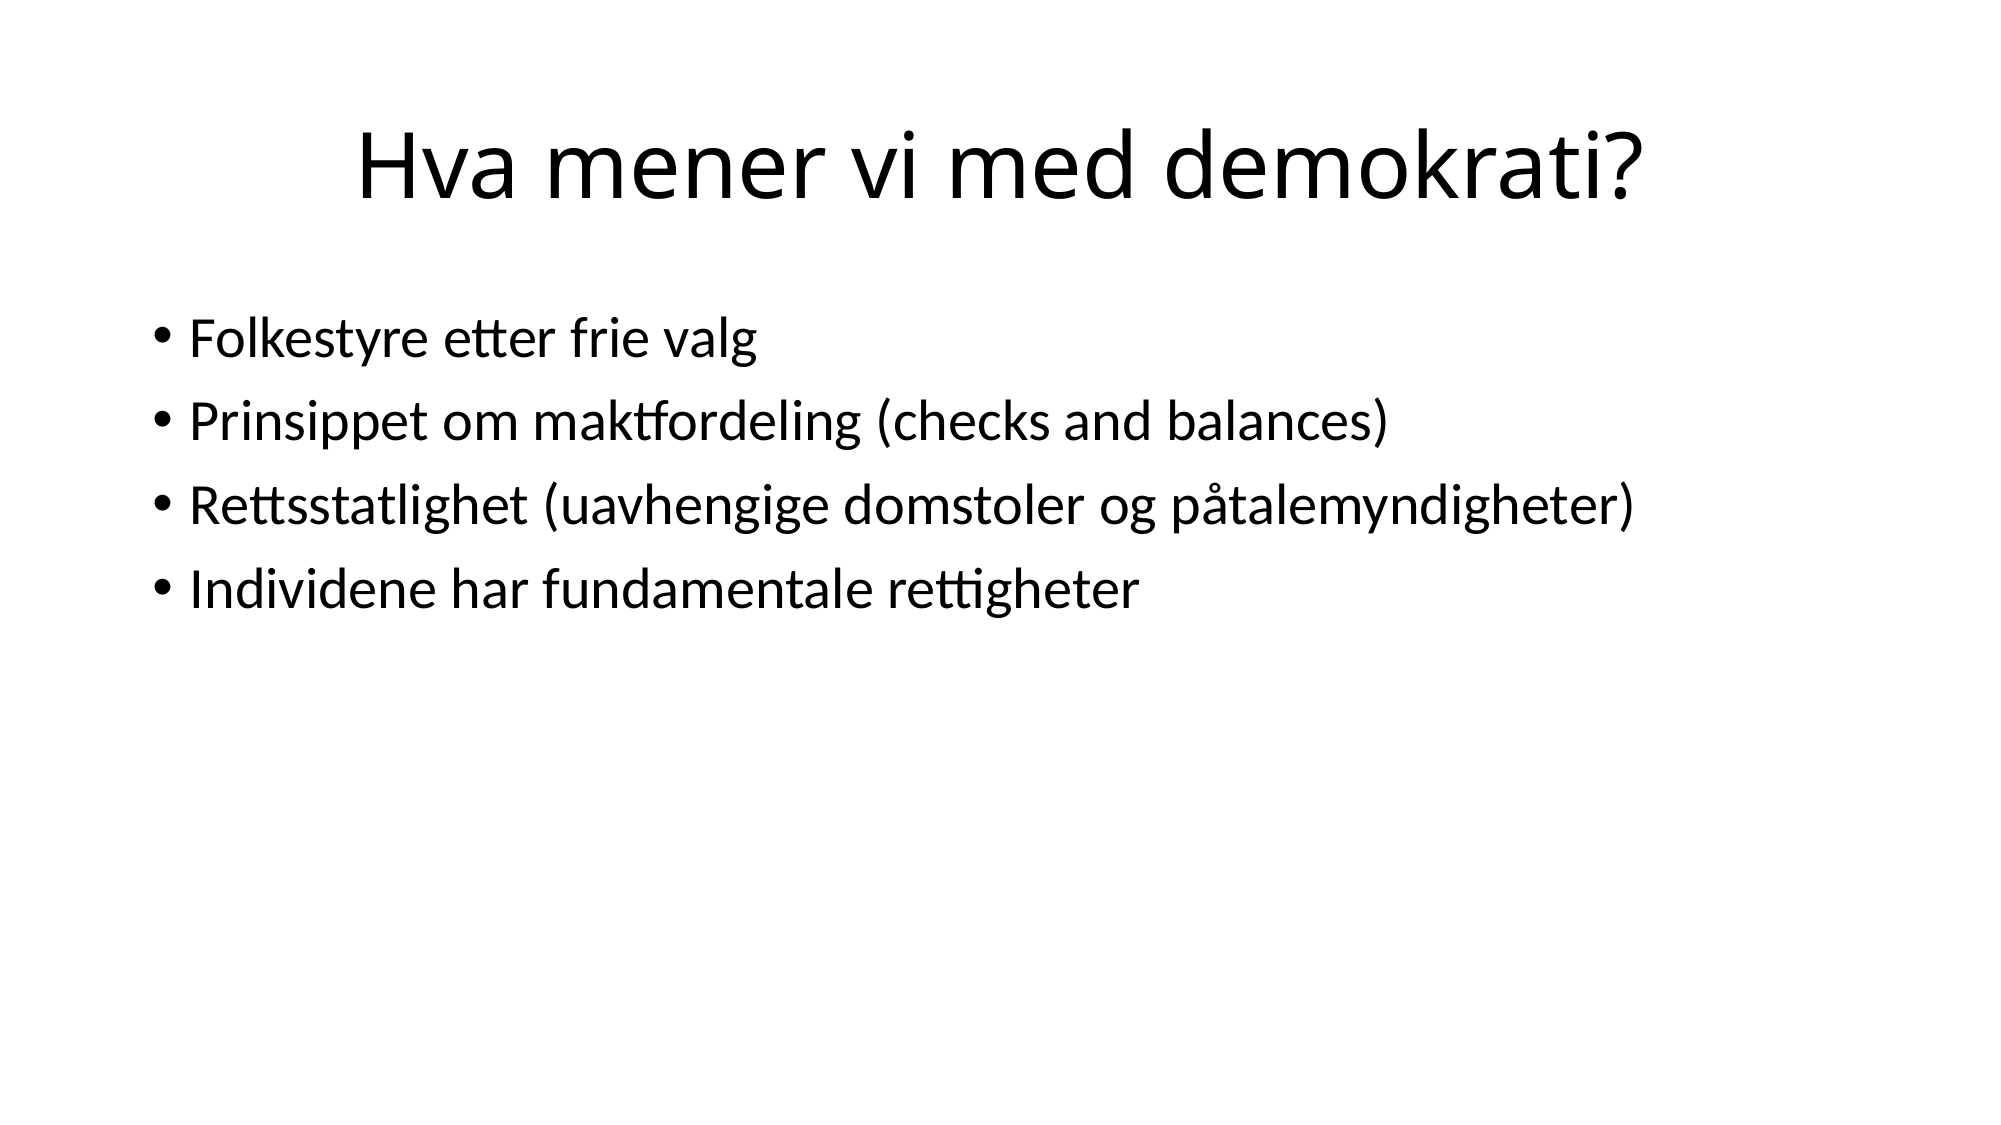

# Hva mener vi med demokrati?
Folkestyre etter frie valg
Prinsippet om maktfordeling (checks and balances)
Rettsstatlighet (uavhengige domstoler og påtalemyndigheter)
Individene har fundamentale rettigheter